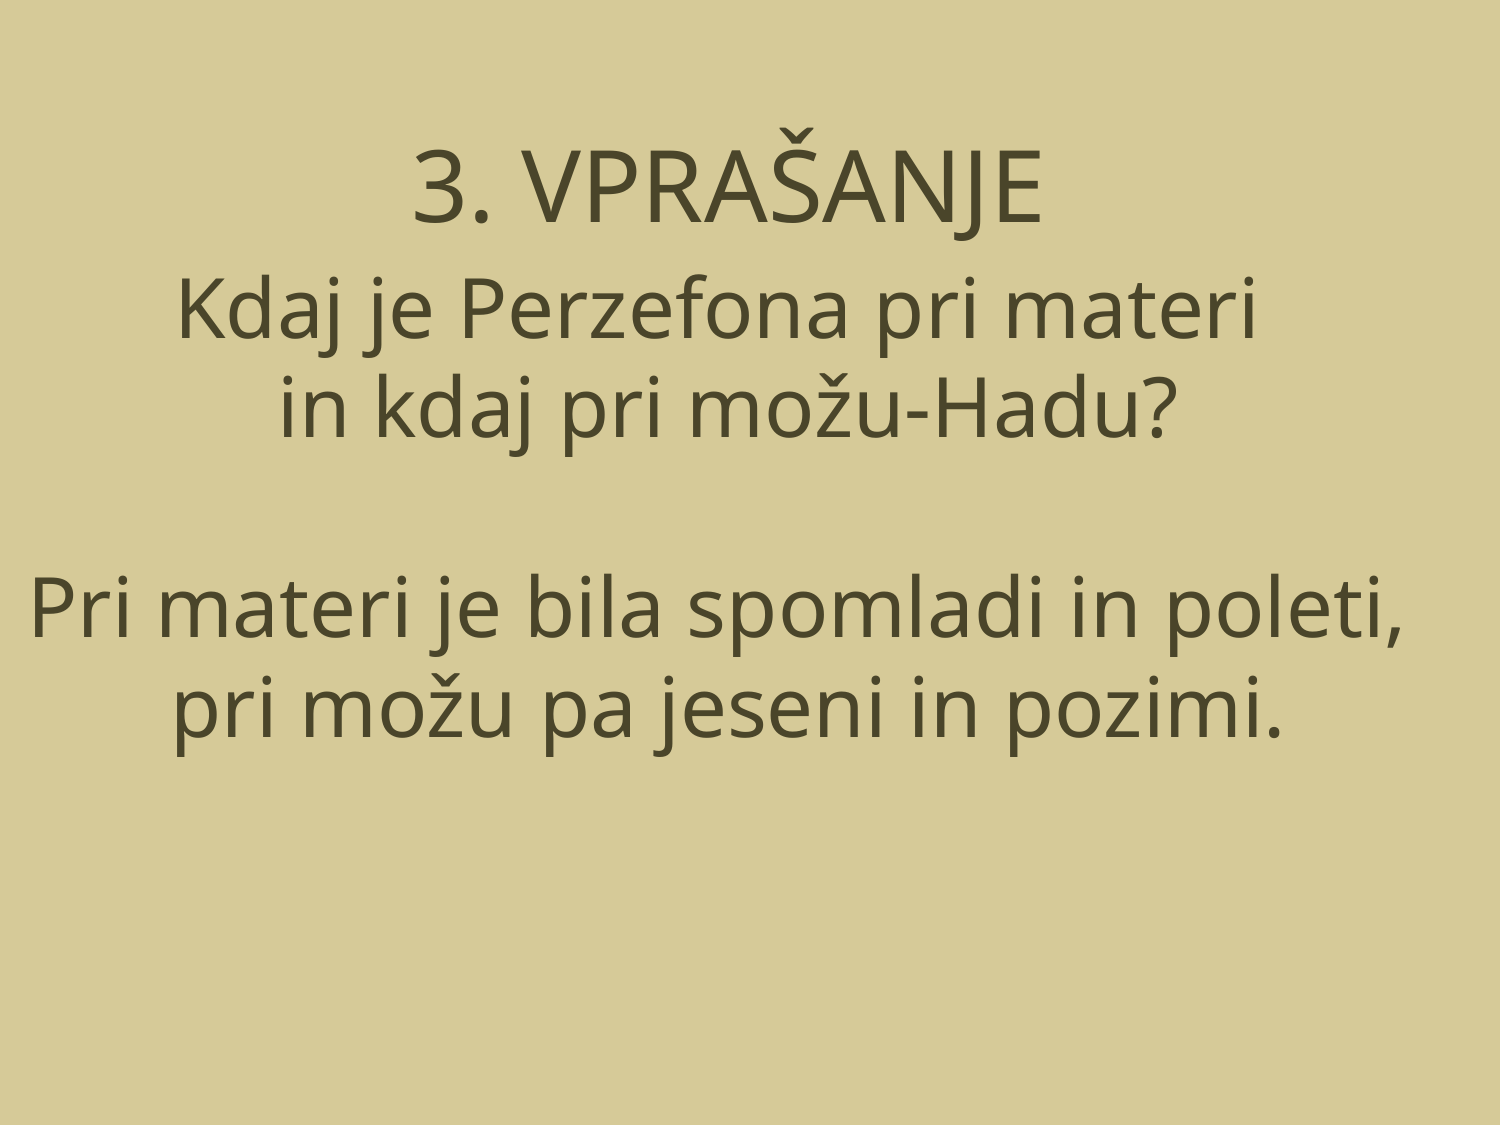

3. VPRAŠANJE
Kdaj je Perzefona pri materi
in kdaj pri možu-Hadu?
Pri materi je bila spomladi in poleti,
pri možu pa jeseni in pozimi.